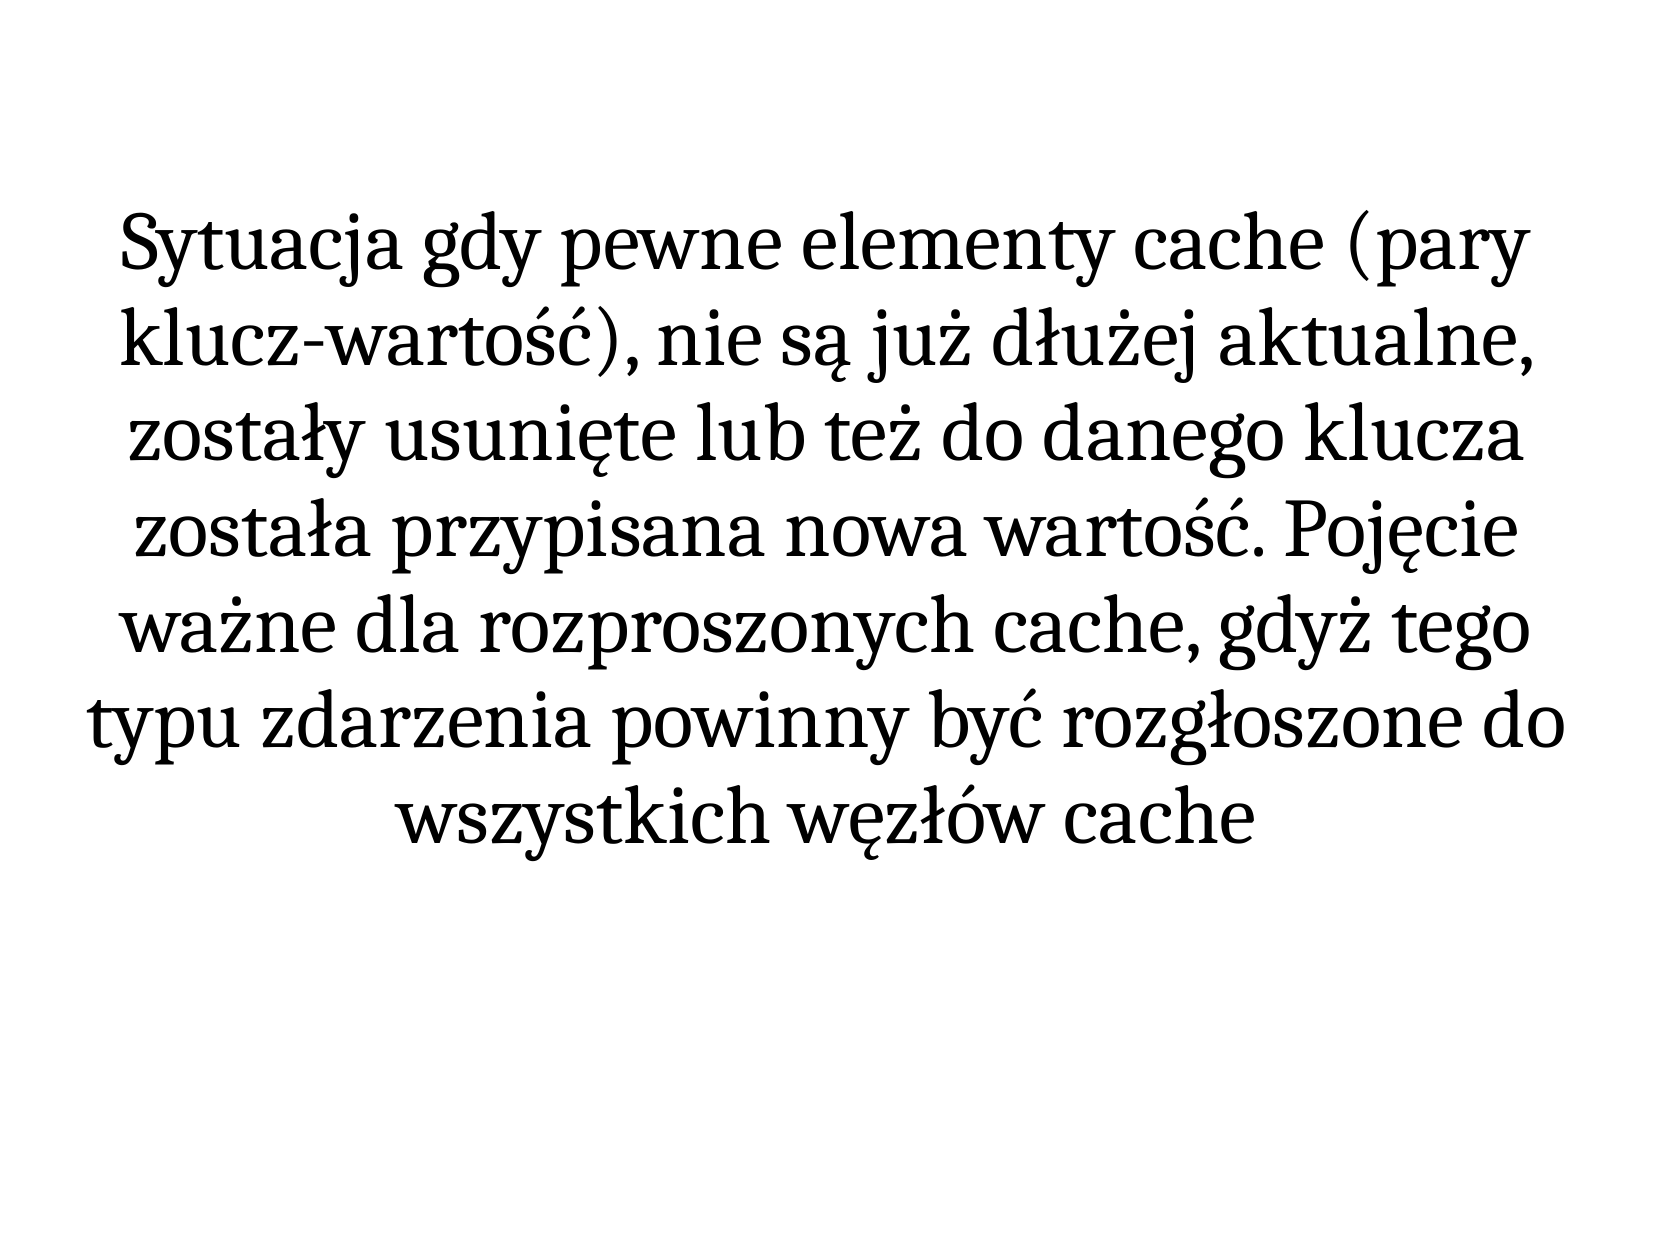

# Sytuacja gdy pewne elementy cache (pary klucz-wartość), nie są już dłużej aktualne, zostały usunięte lub też do danego klucza została przypisana nowa wartość. Pojęcie ważne dla rozproszonych cache, gdyż tego typu zdarzenia powinny być rozgłoszone do wszystkich węzłów cache